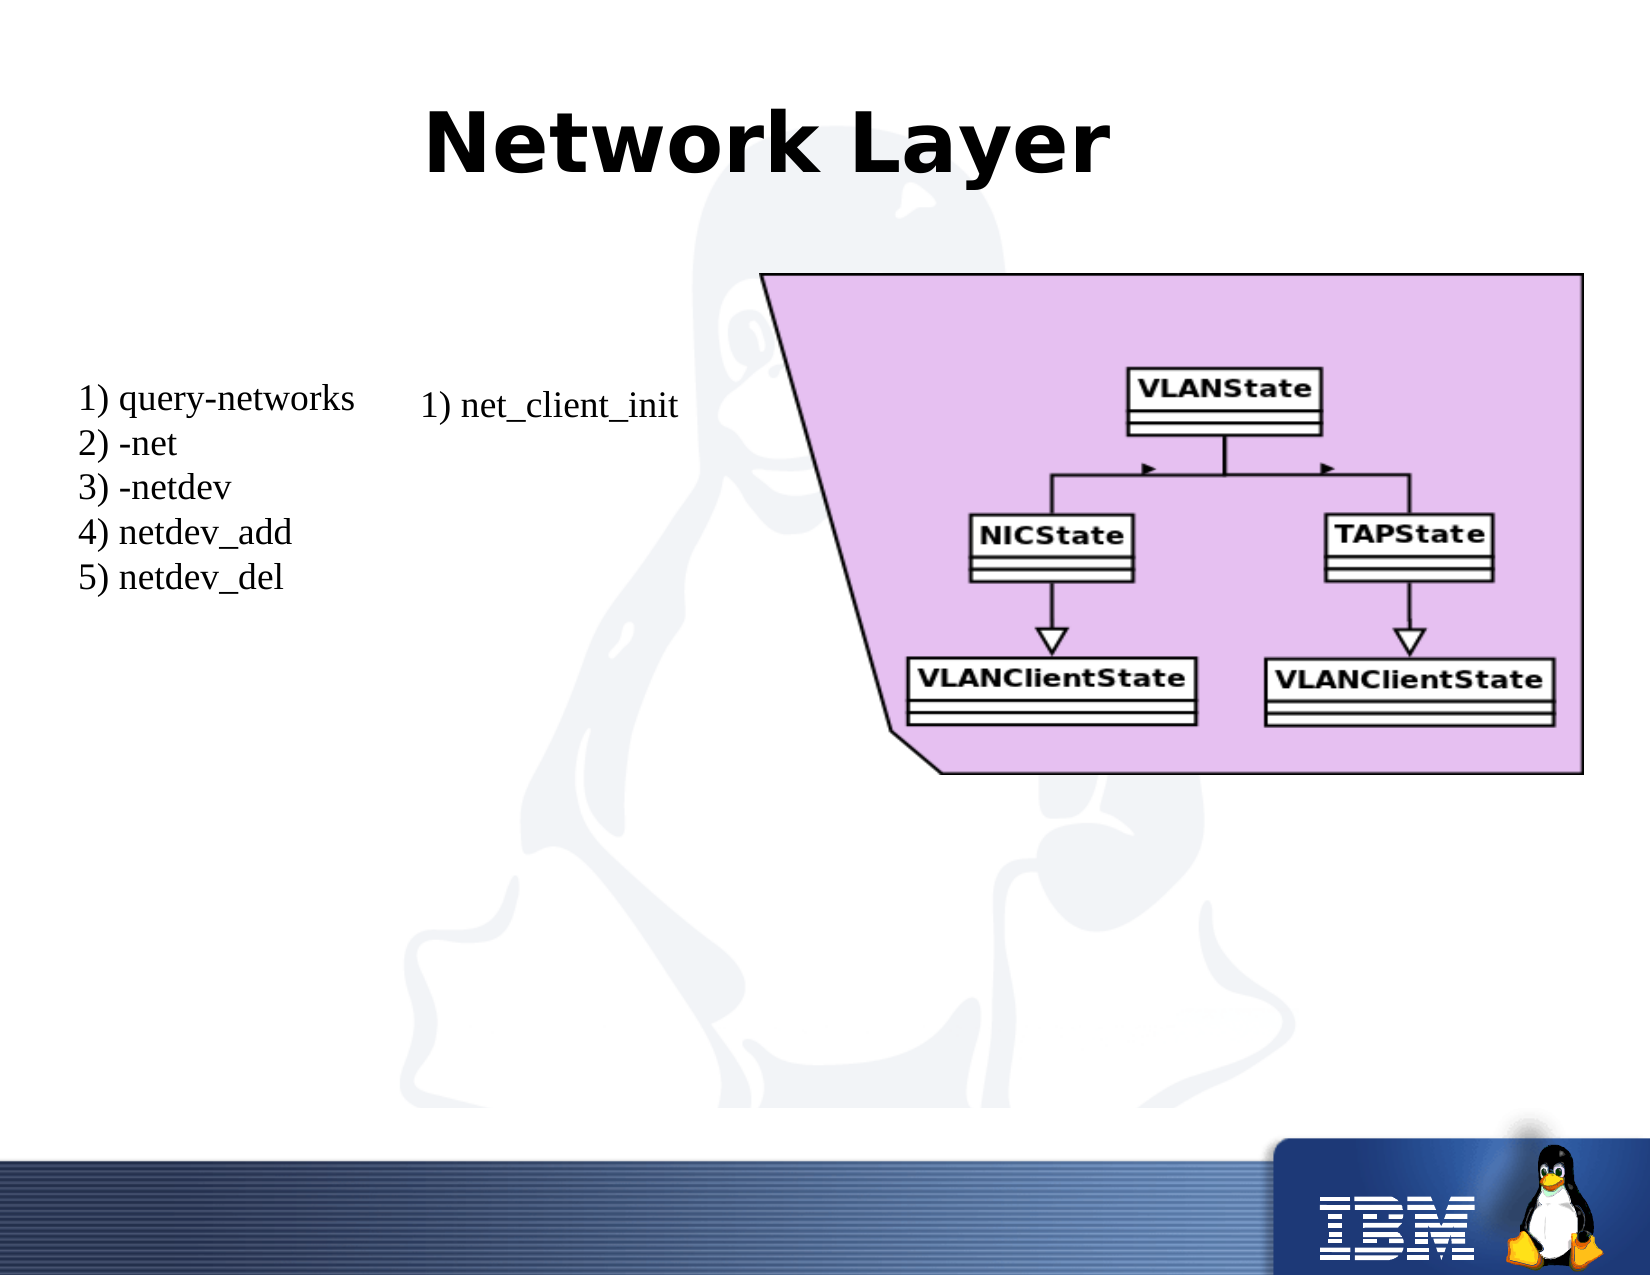

# Network Layer
 query-networks
 -net
 -netdev
 netdev_add
 netdev_del
1) net_client_init